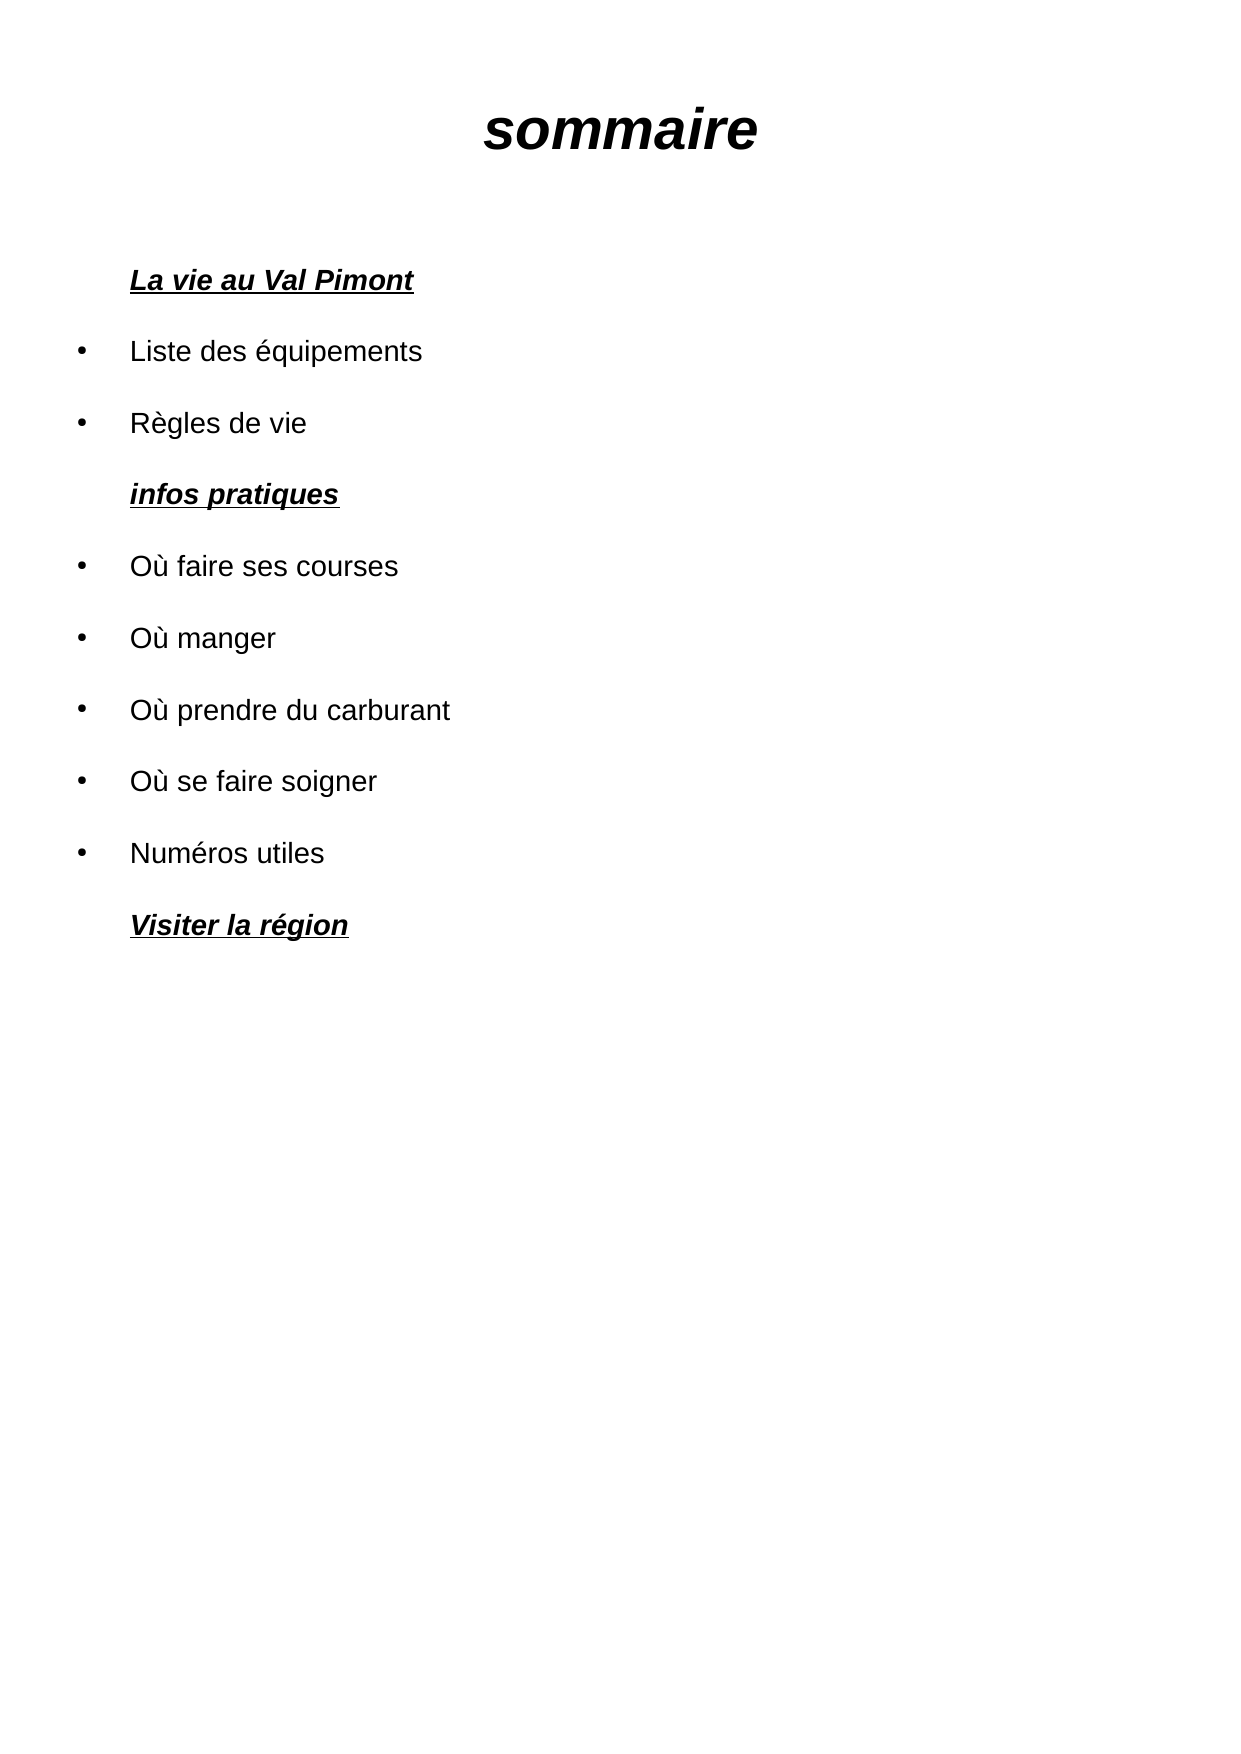

# sommaire
La vie au Val Pimont
Liste des équipements
Règles de vie
infos pratiques
Où faire ses courses
Où manger
Où prendre du carburant
Où se faire soigner
Numéros utiles
Visiter la région